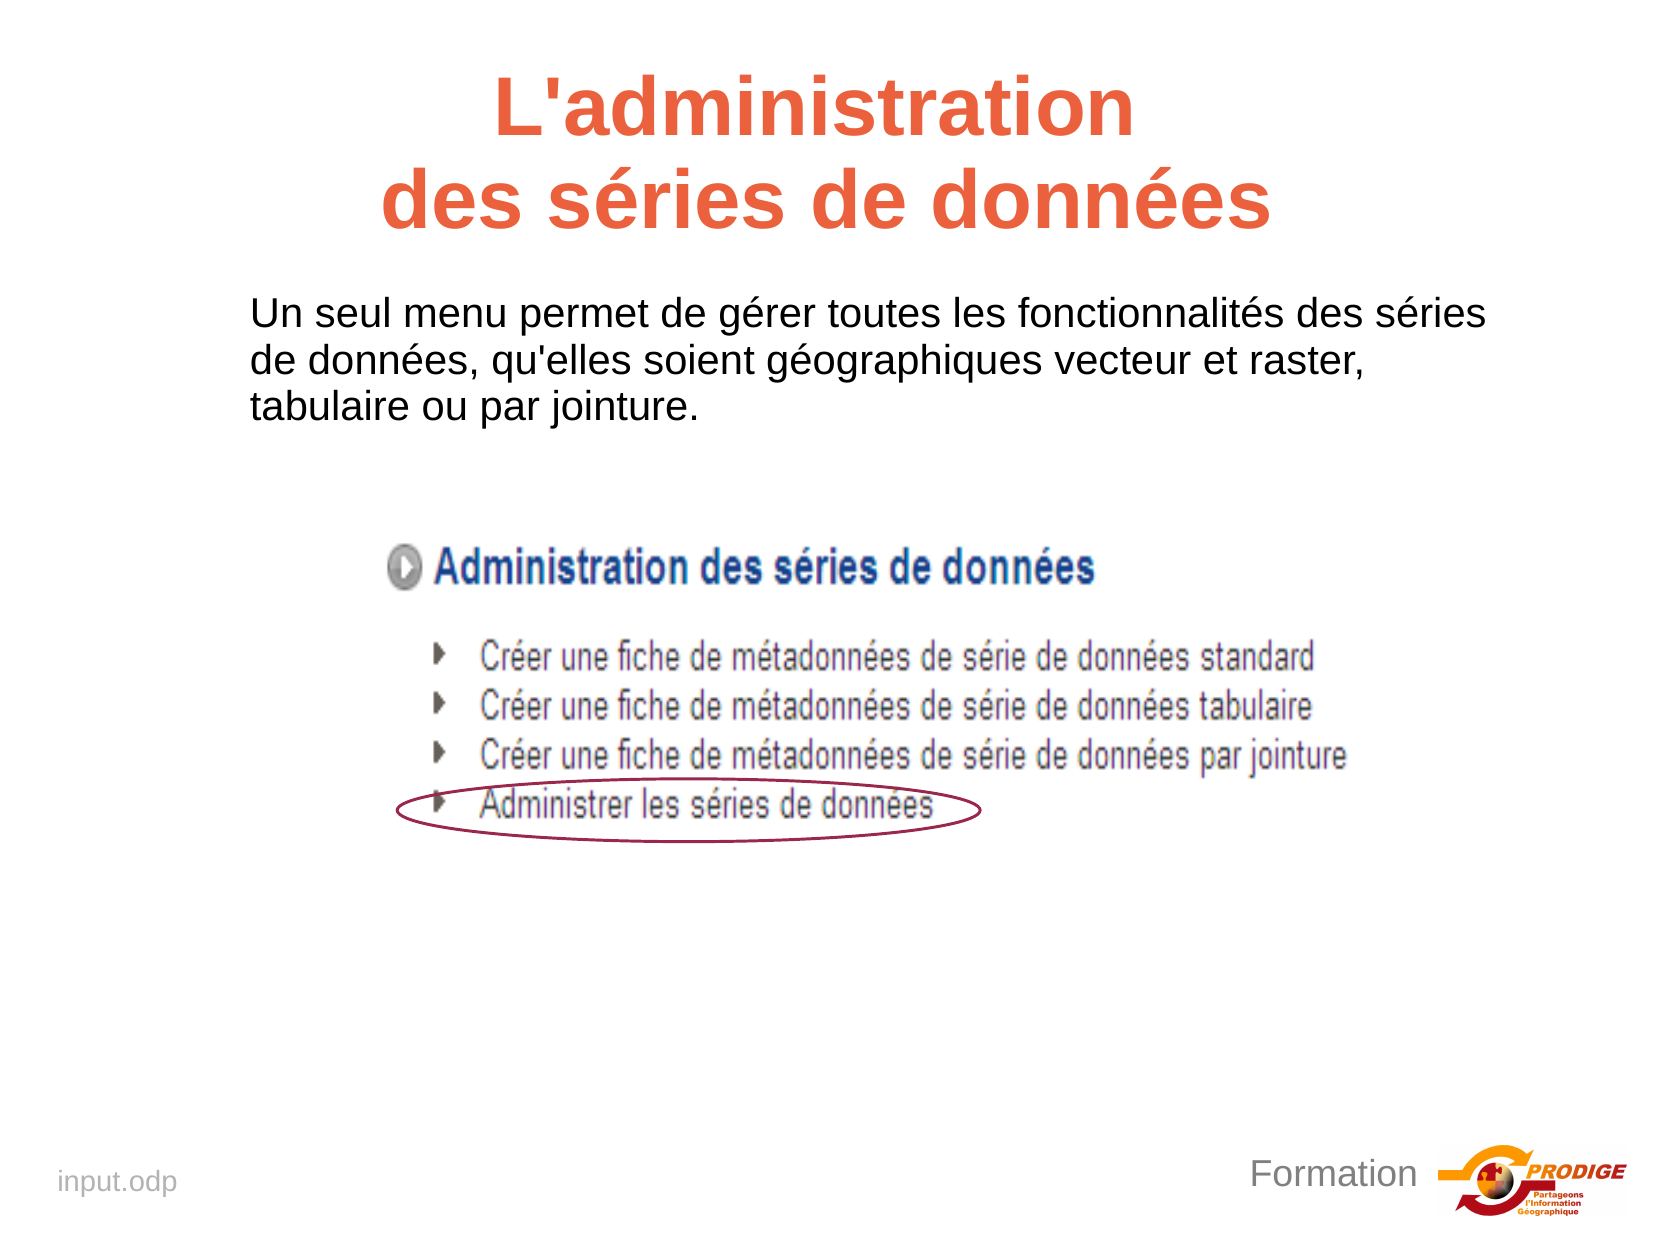

# L'administration des séries de données
Un seul menu permet de gérer toutes les fonctionnalités des séries de données, qu'elles soient géographiques vecteur et raster, tabulaire ou par jointure.